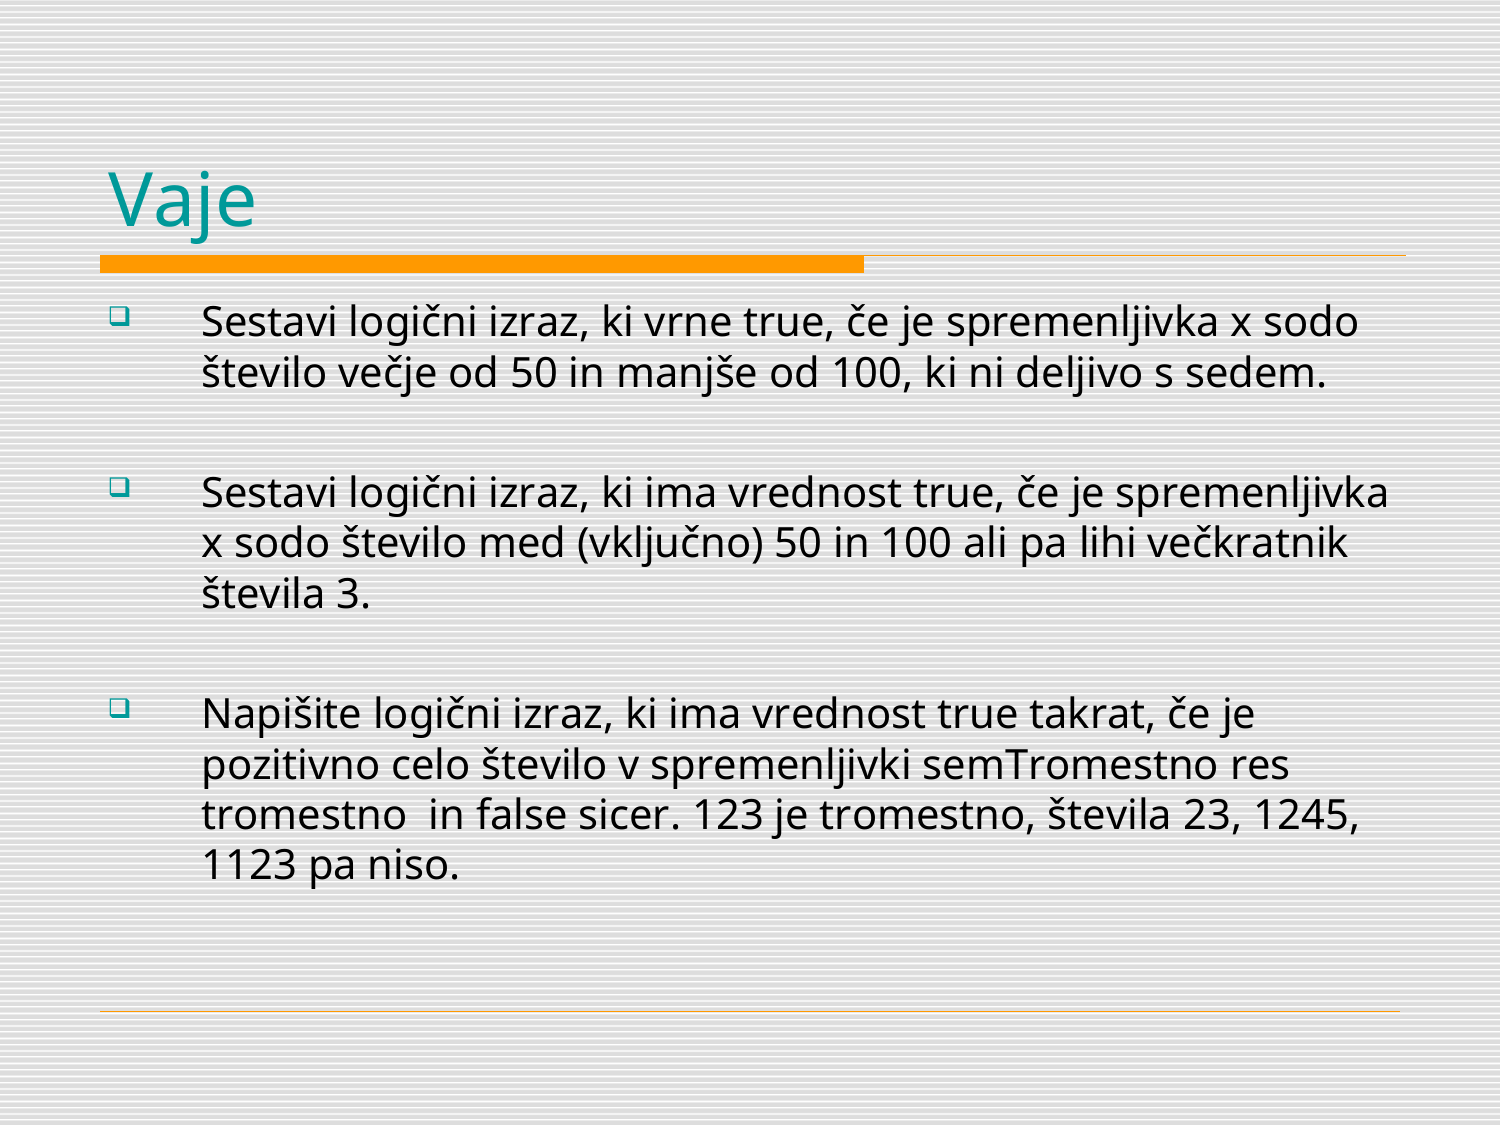

# Vaje
Sestavi logični izraz, ki vrne true, če je spremenljivka x sodo število večje od 50 in manjše od 100, ki ni deljivo s sedem.
Sestavi logični izraz, ki ima vrednost true, če je spremenljivka x sodo število med (vključno) 50 in 100 ali pa lihi večkratnik števila 3.
Napišite logični izraz, ki ima vrednost true takrat, če je pozitivno celo število v spremenljivki semTromestno res tromestno in false sicer. 123 je tromestno, števila 23, 1245, 1123 pa niso.